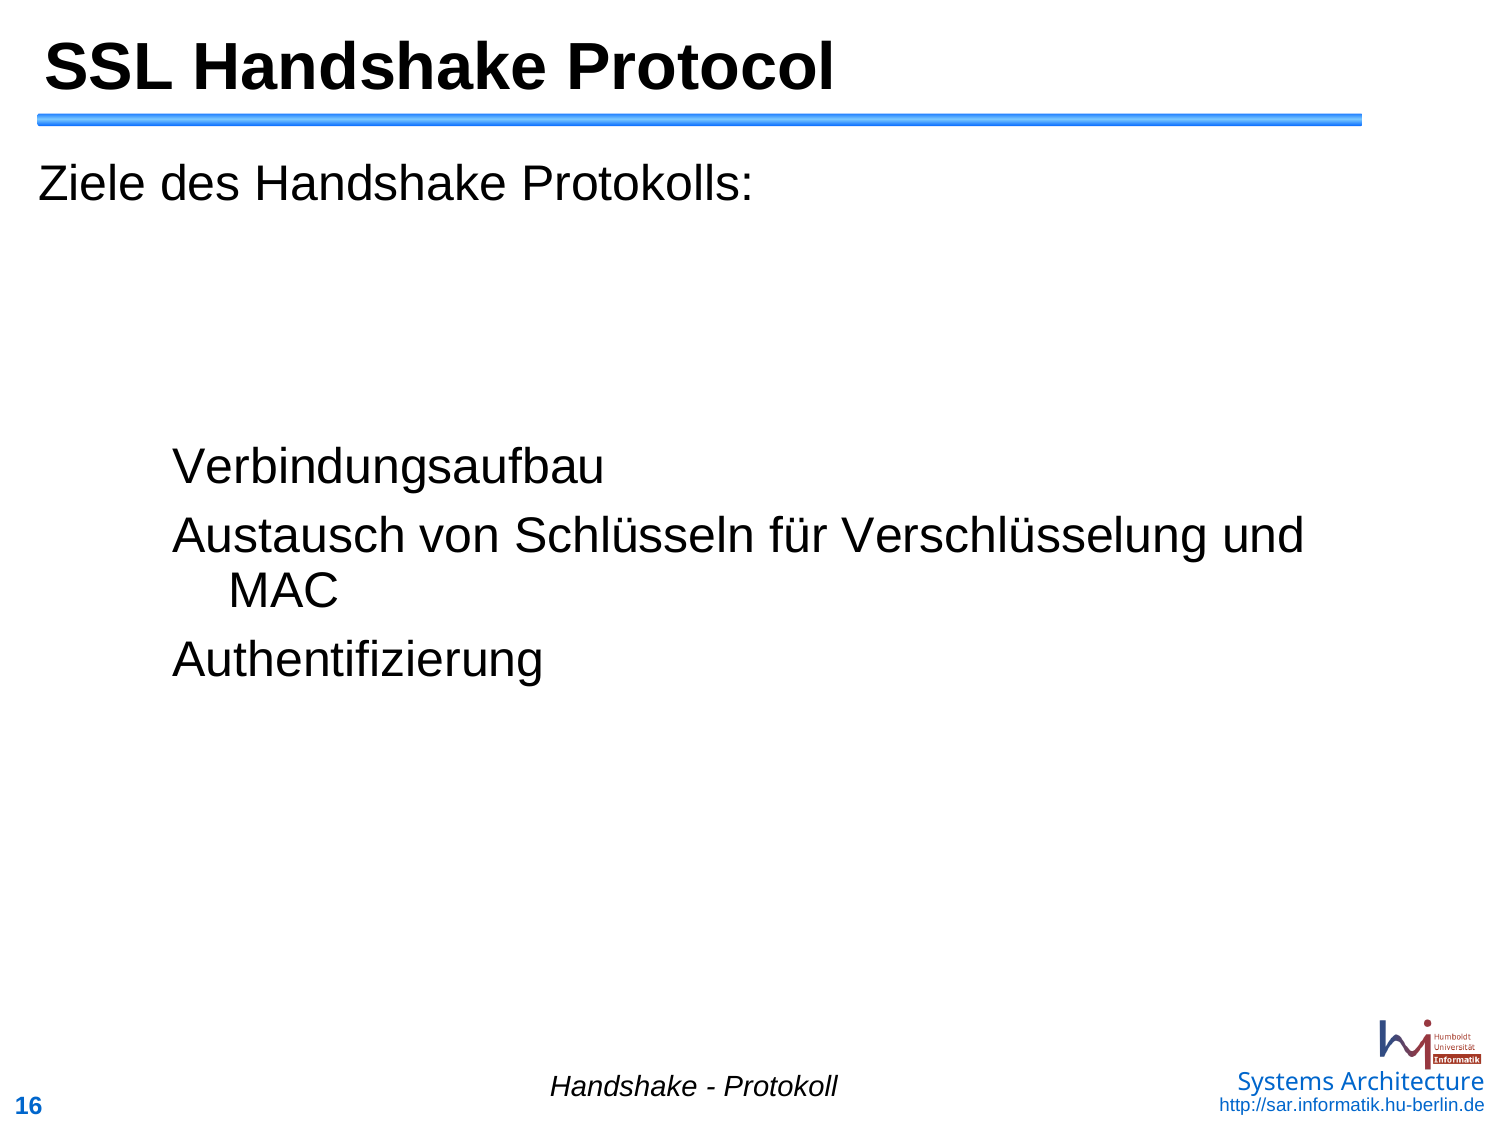

# SSL Handshake Protocol
Ziele des Handshake Protokolls:
Verbindungsaufbau
Austausch von Schlüsseln für Verschlüsselung und MAC
Authentifizierung
Handshake - Protokoll